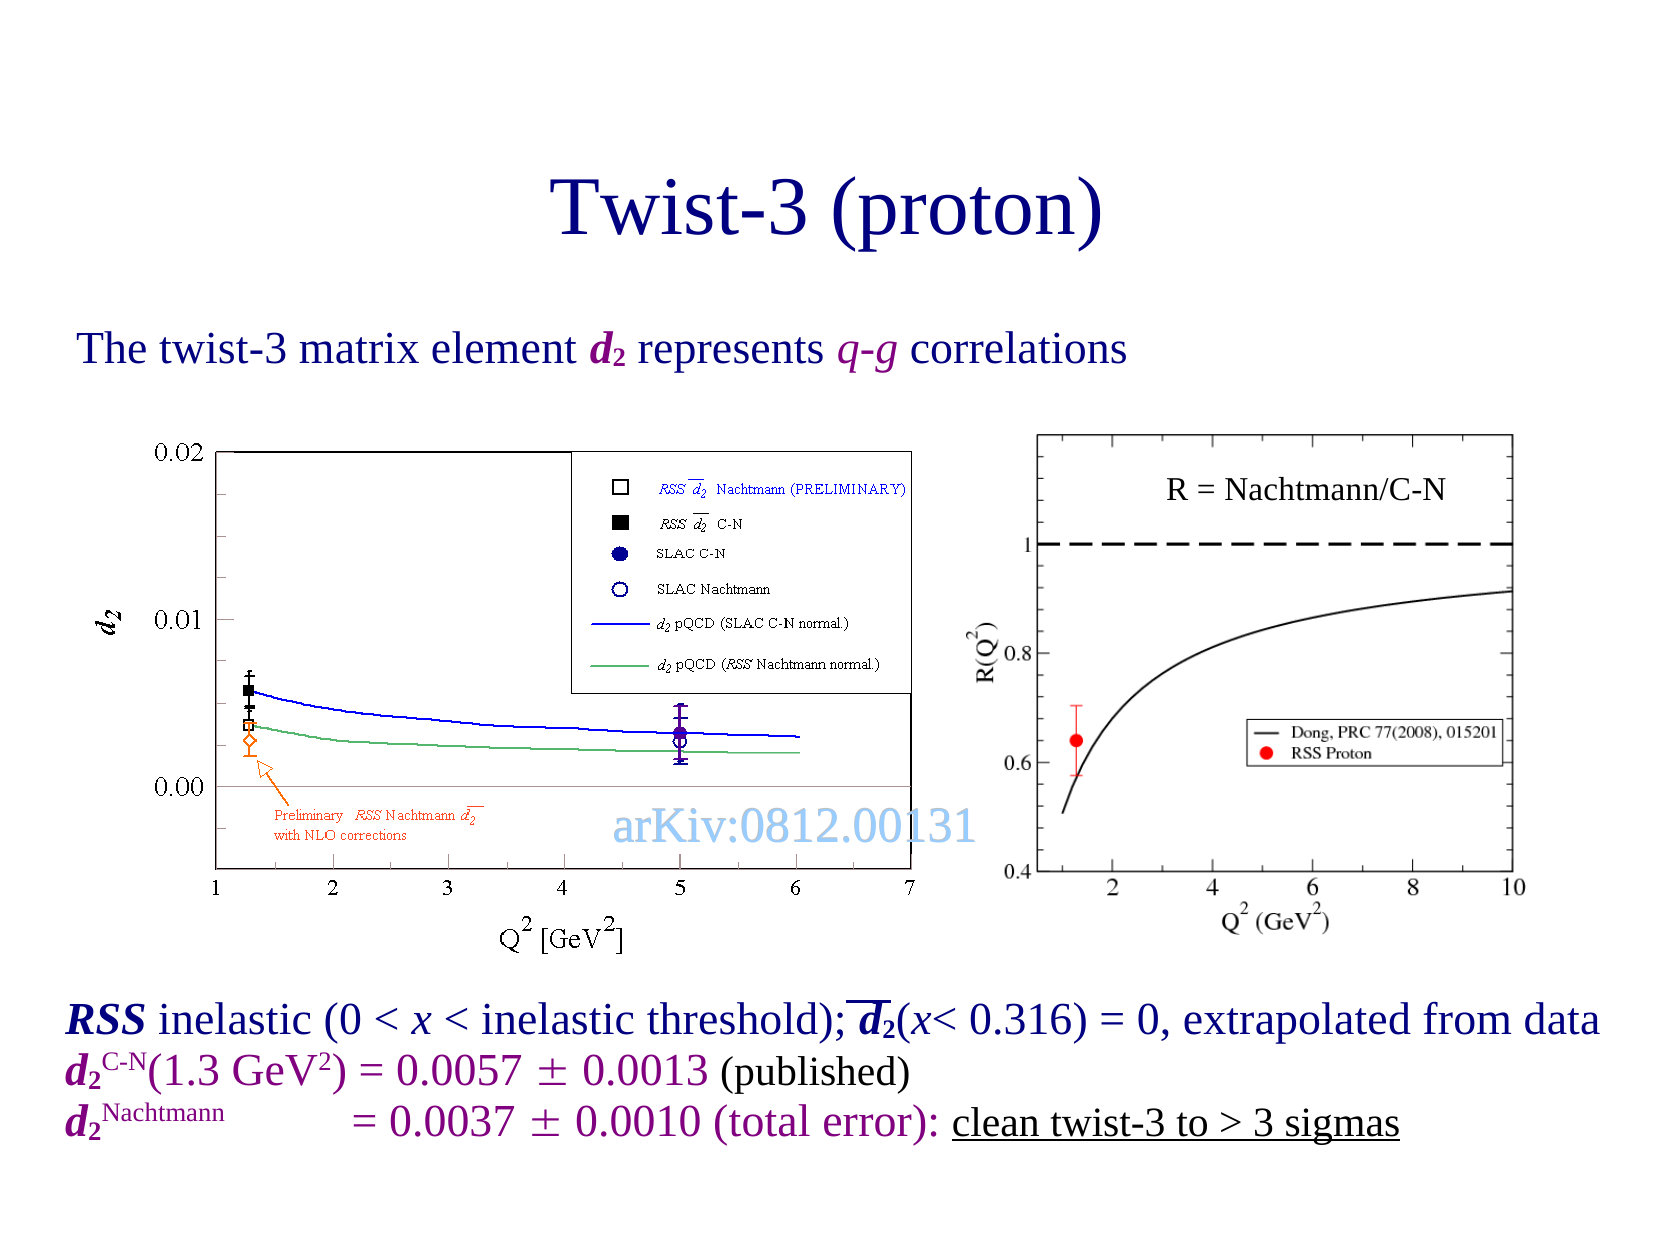

# Twist-3 (proton)
The twist-3 matrix element d2 represents q-g correlations
R = Nachtmann/C-N
arKiv:0812.00131
RSS inelastic (0 < x < inelastic threshold); d2(x< 0.316) = 0, extrapolated from data
d2C-N(1.3 GeV2) = 0.0057  0.0013 (published)
d2Nachtmann = 0.0037  0.0010 (total error): clean twist-3 to > 3 sigmas